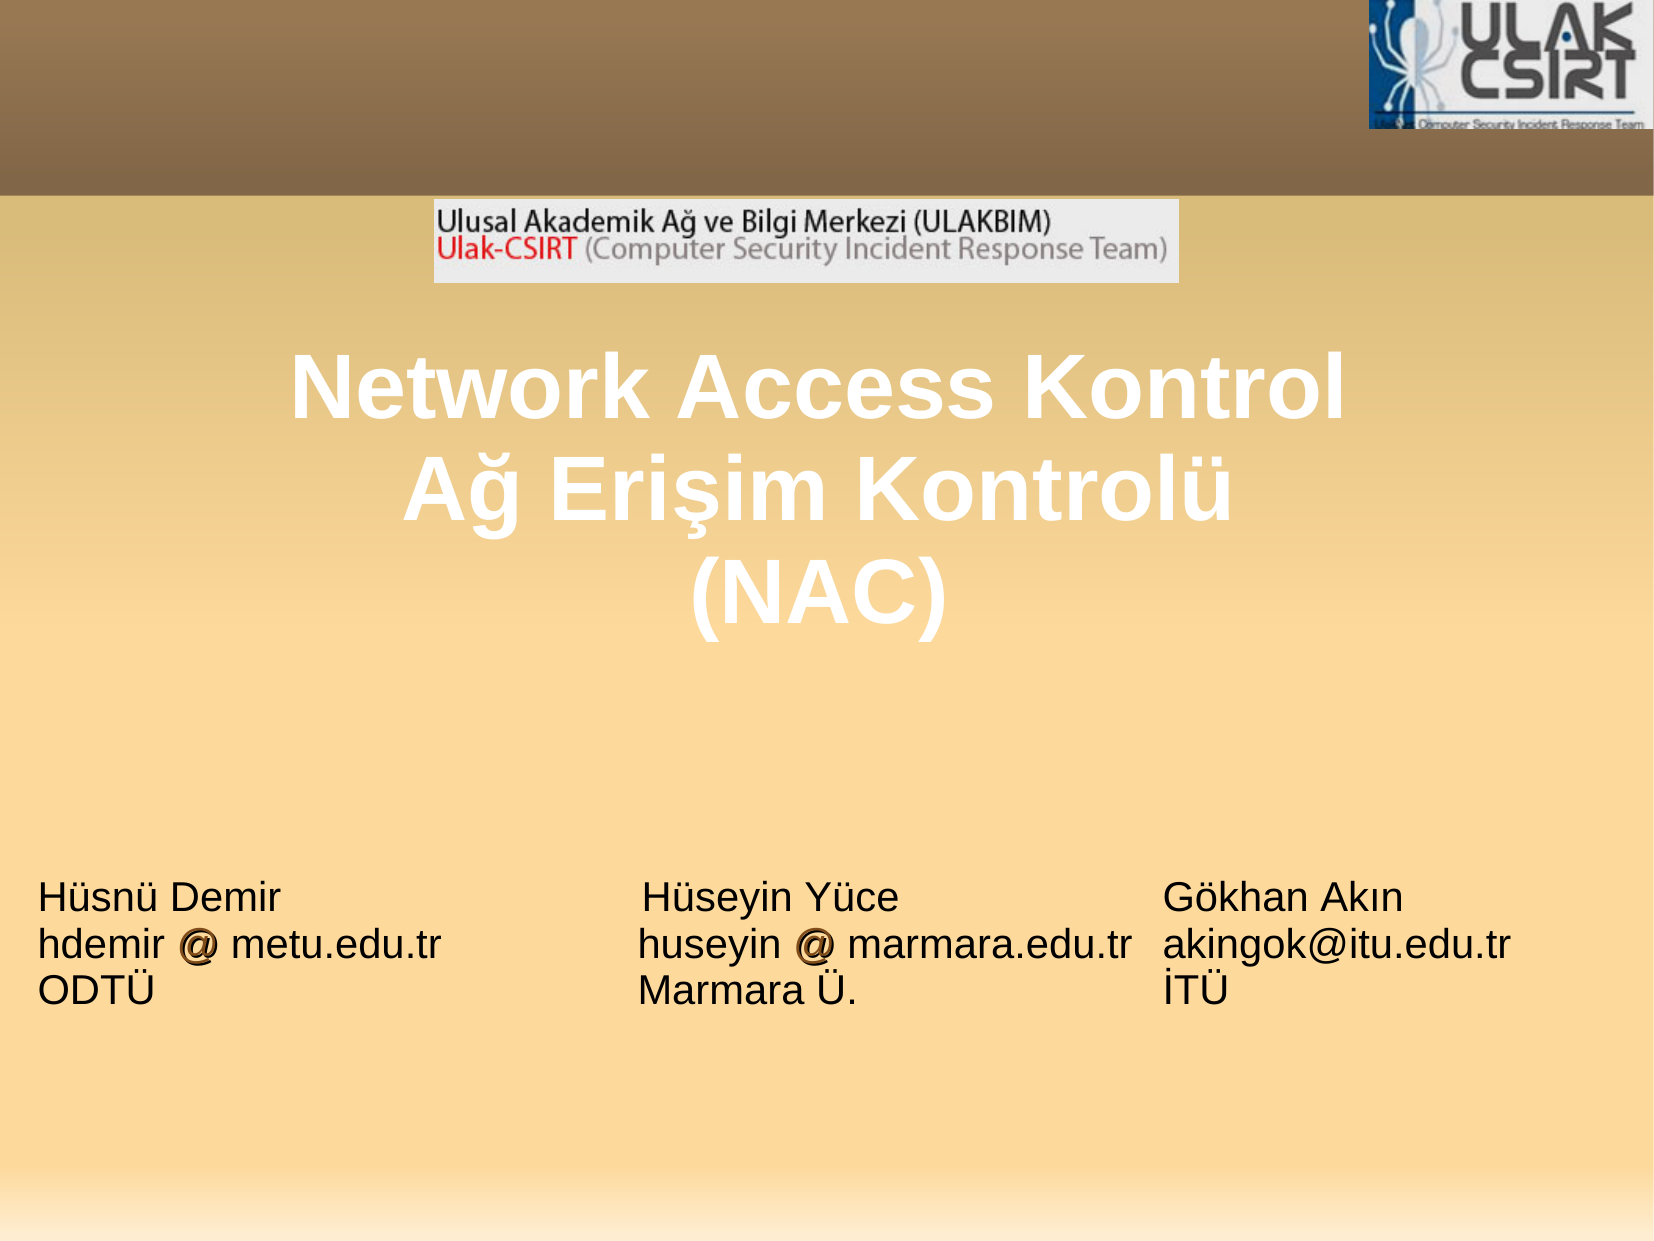

# Network Access Kontrol Ağ Erişim Kontrolü (NAC)
Hüsnü Demir	Hüseyin Yüce	Gökhan Akın
hdemir @ metu.edu.tr	huseyin @ marmara.edu.tr	akingok@itu.edu.tr
ODTÜ	Marmara Ü.	İTÜ